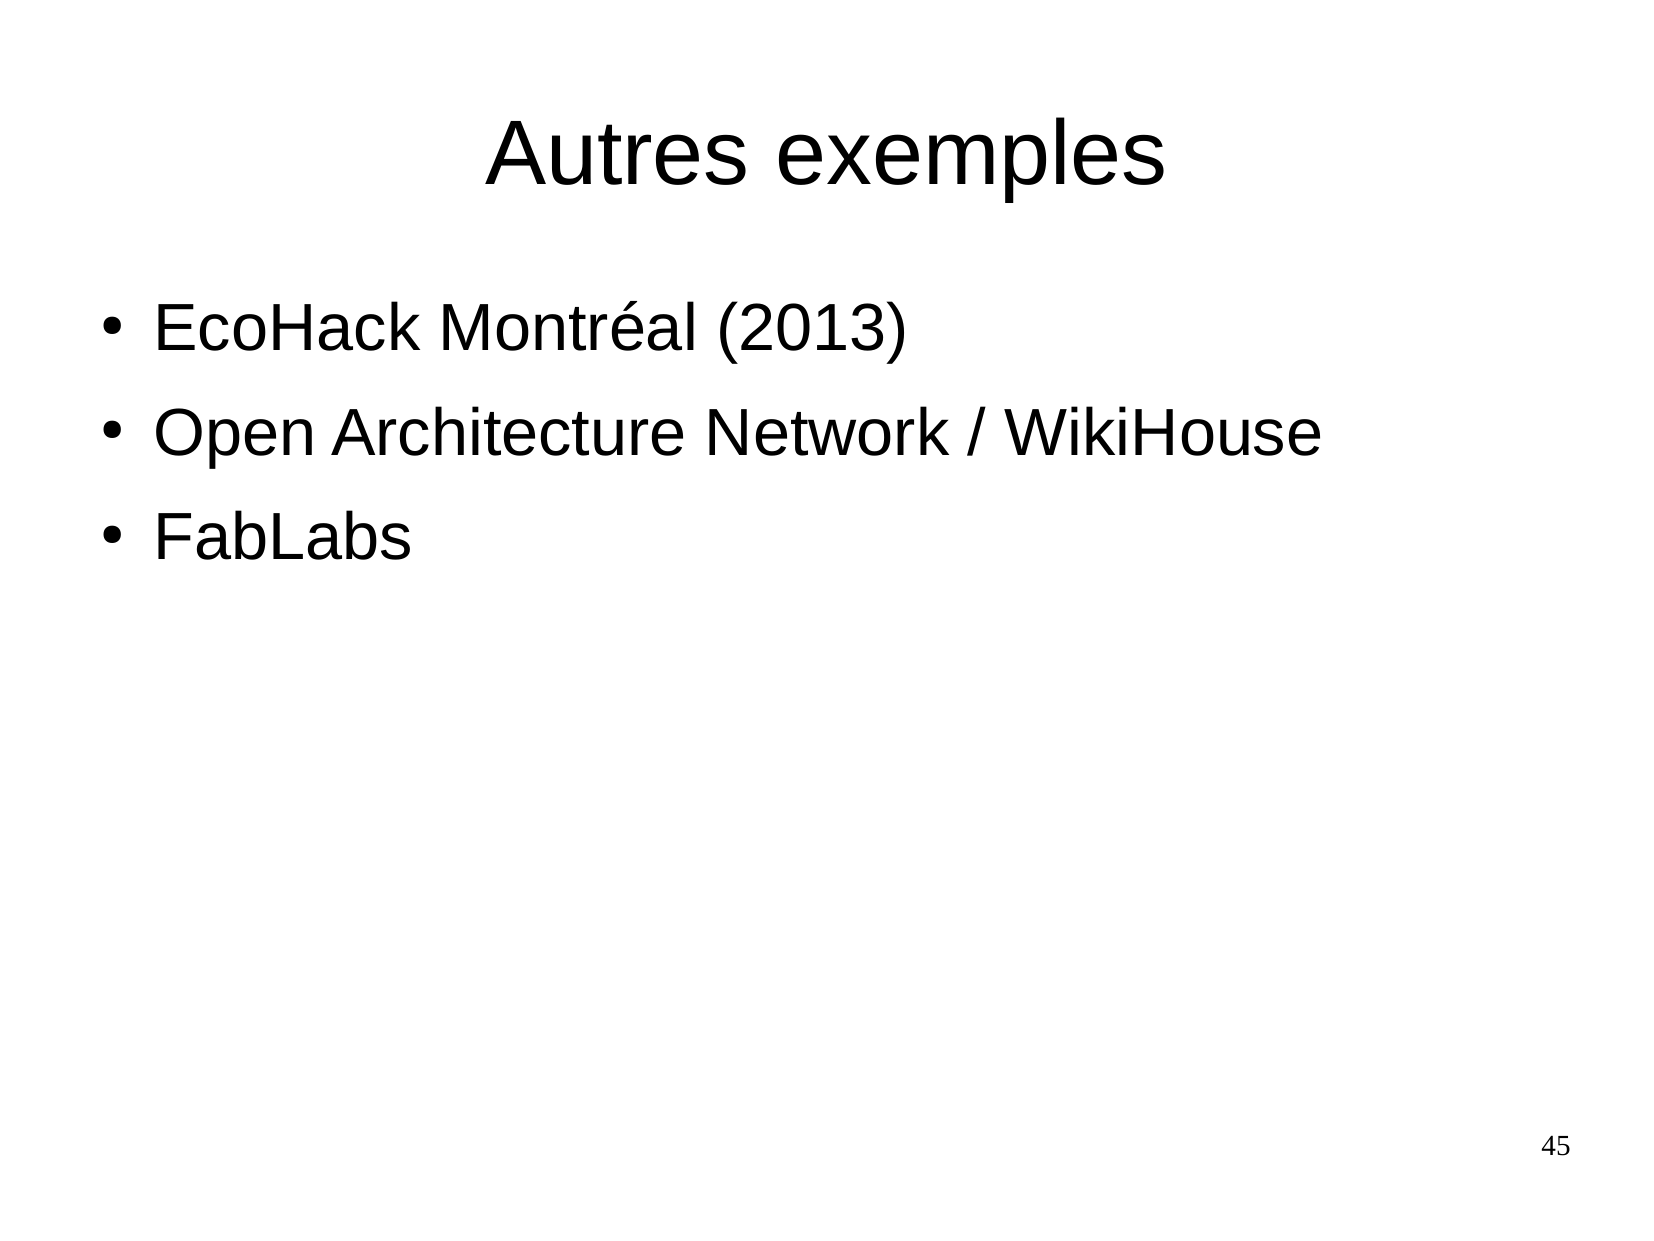

# Autres exemples
EcoHack Montréal (2013)
Open Architecture Network / WikiHouse
FabLabs
45